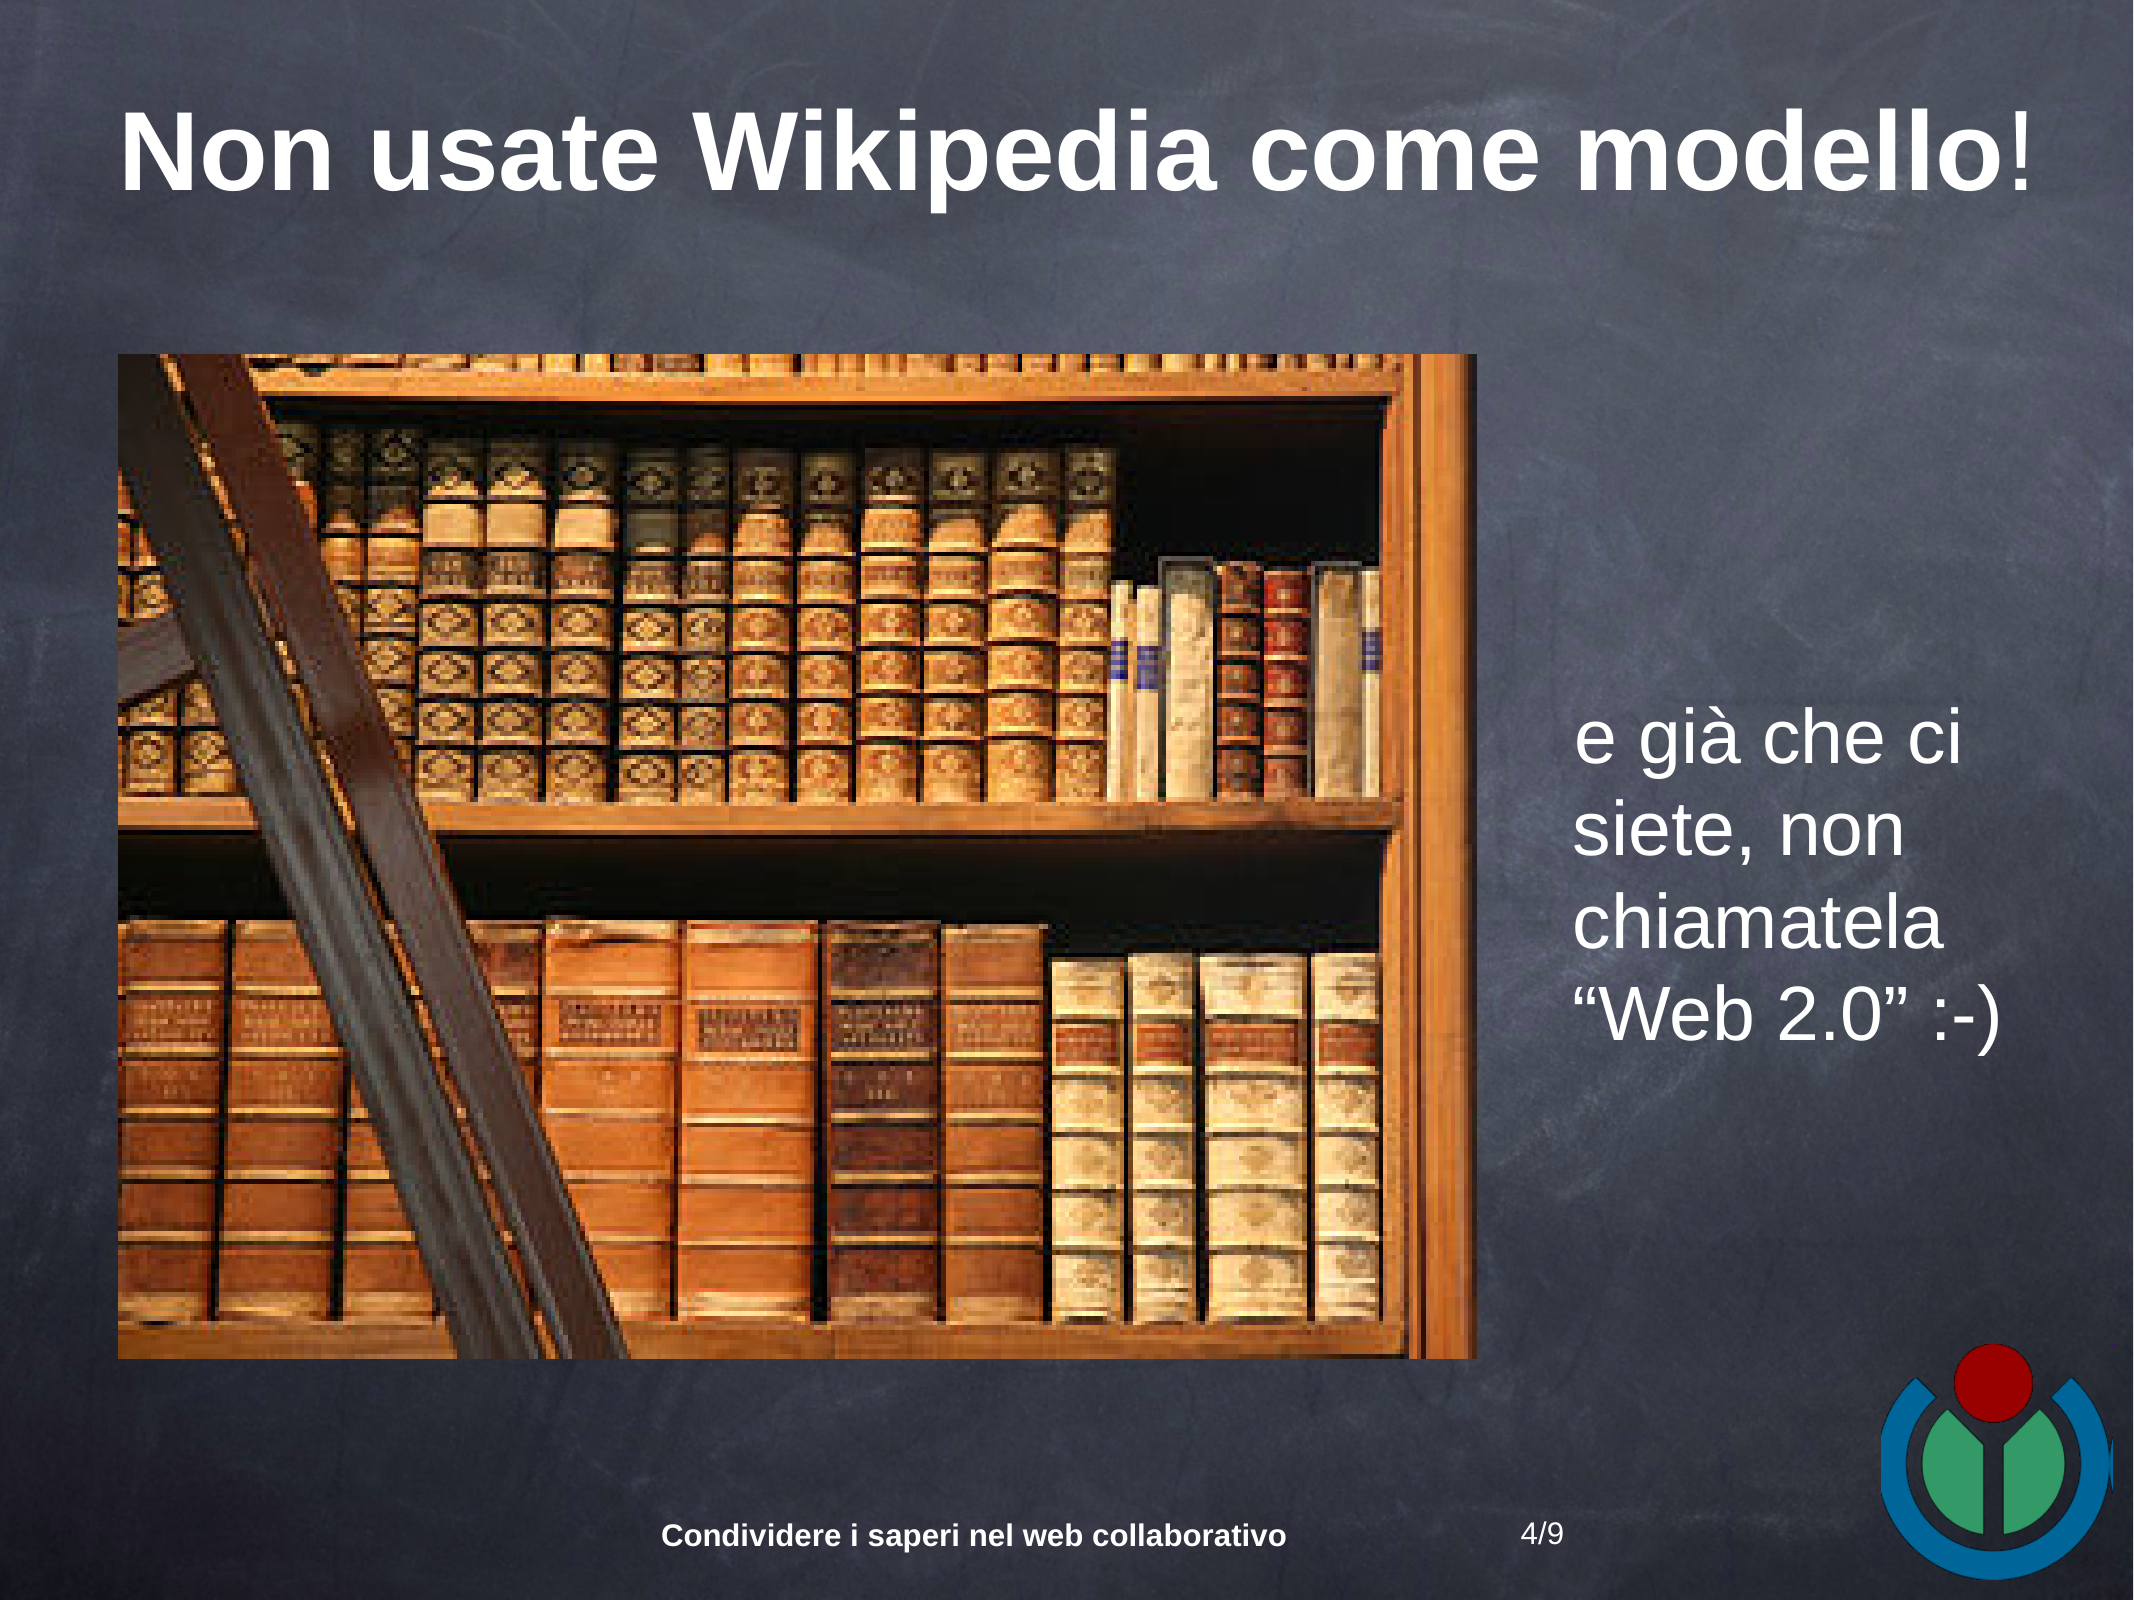

Non usate Wikipedia come modello!
# e già che ci siete, non chiamatela “Web 2.0” :-)